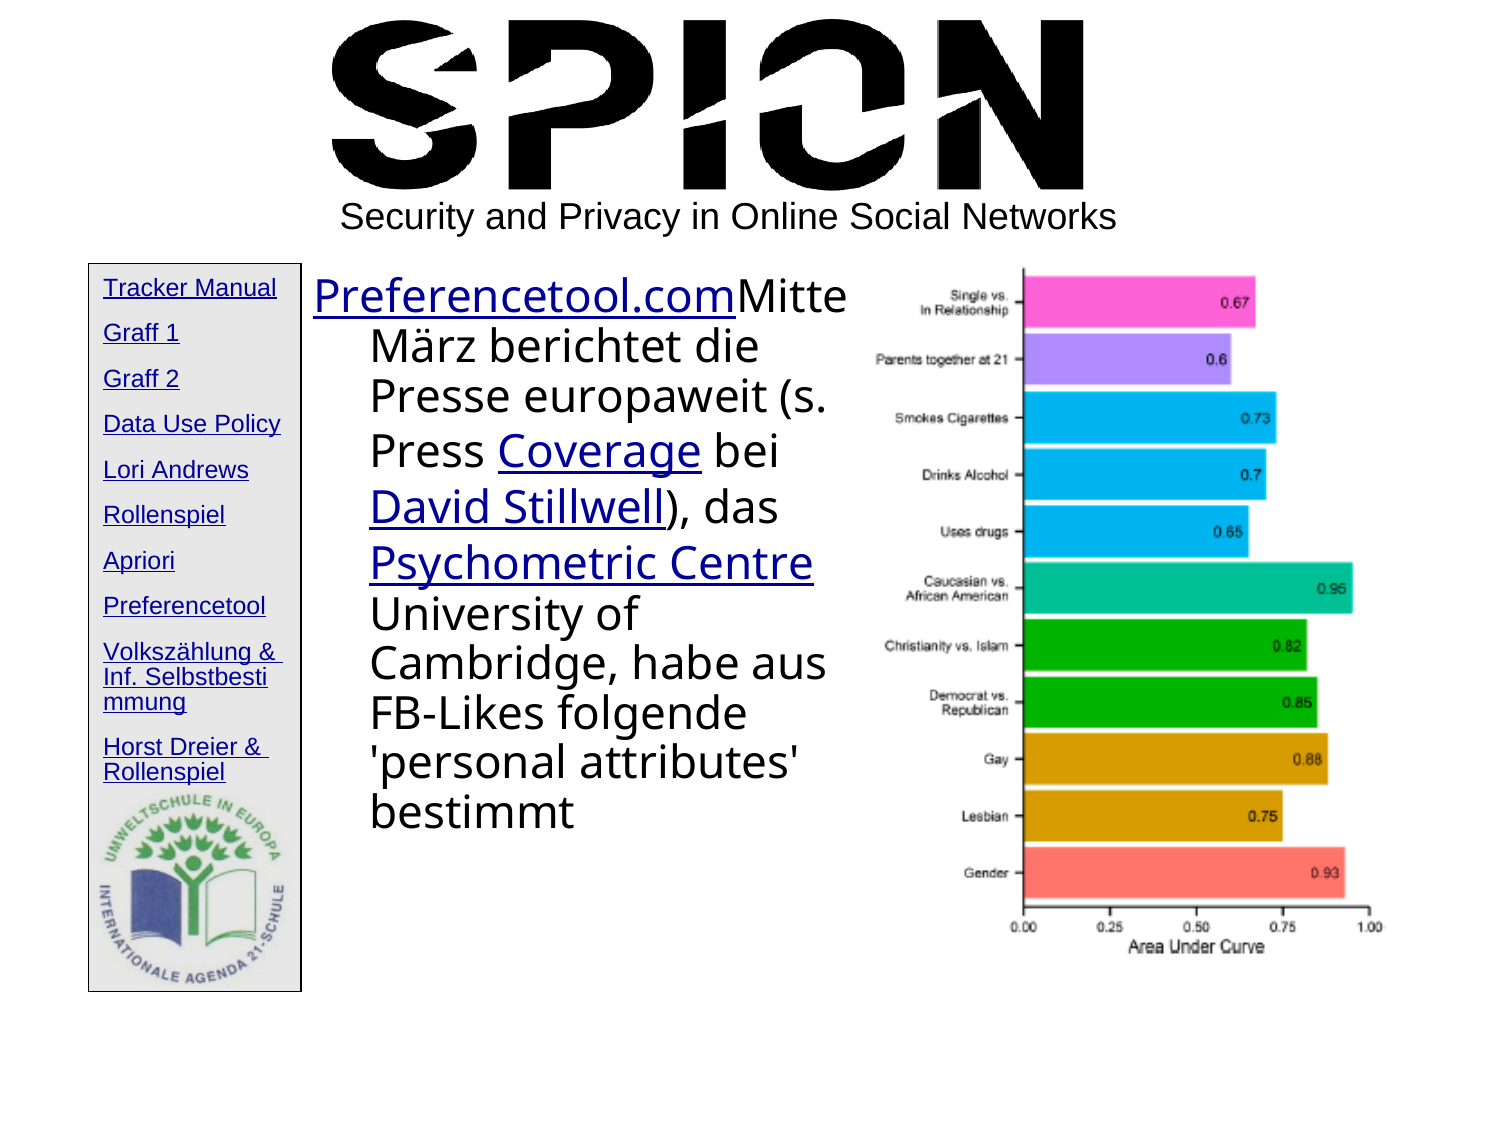

# Preferencetool.comMitte März berichtet die Presse europaweit (s. Press Coverage bei David Stillwell), das Psychometric CentreUniversity of Cambridge, habe aus FB-Likes folgende 'personal attributes' bestimmt